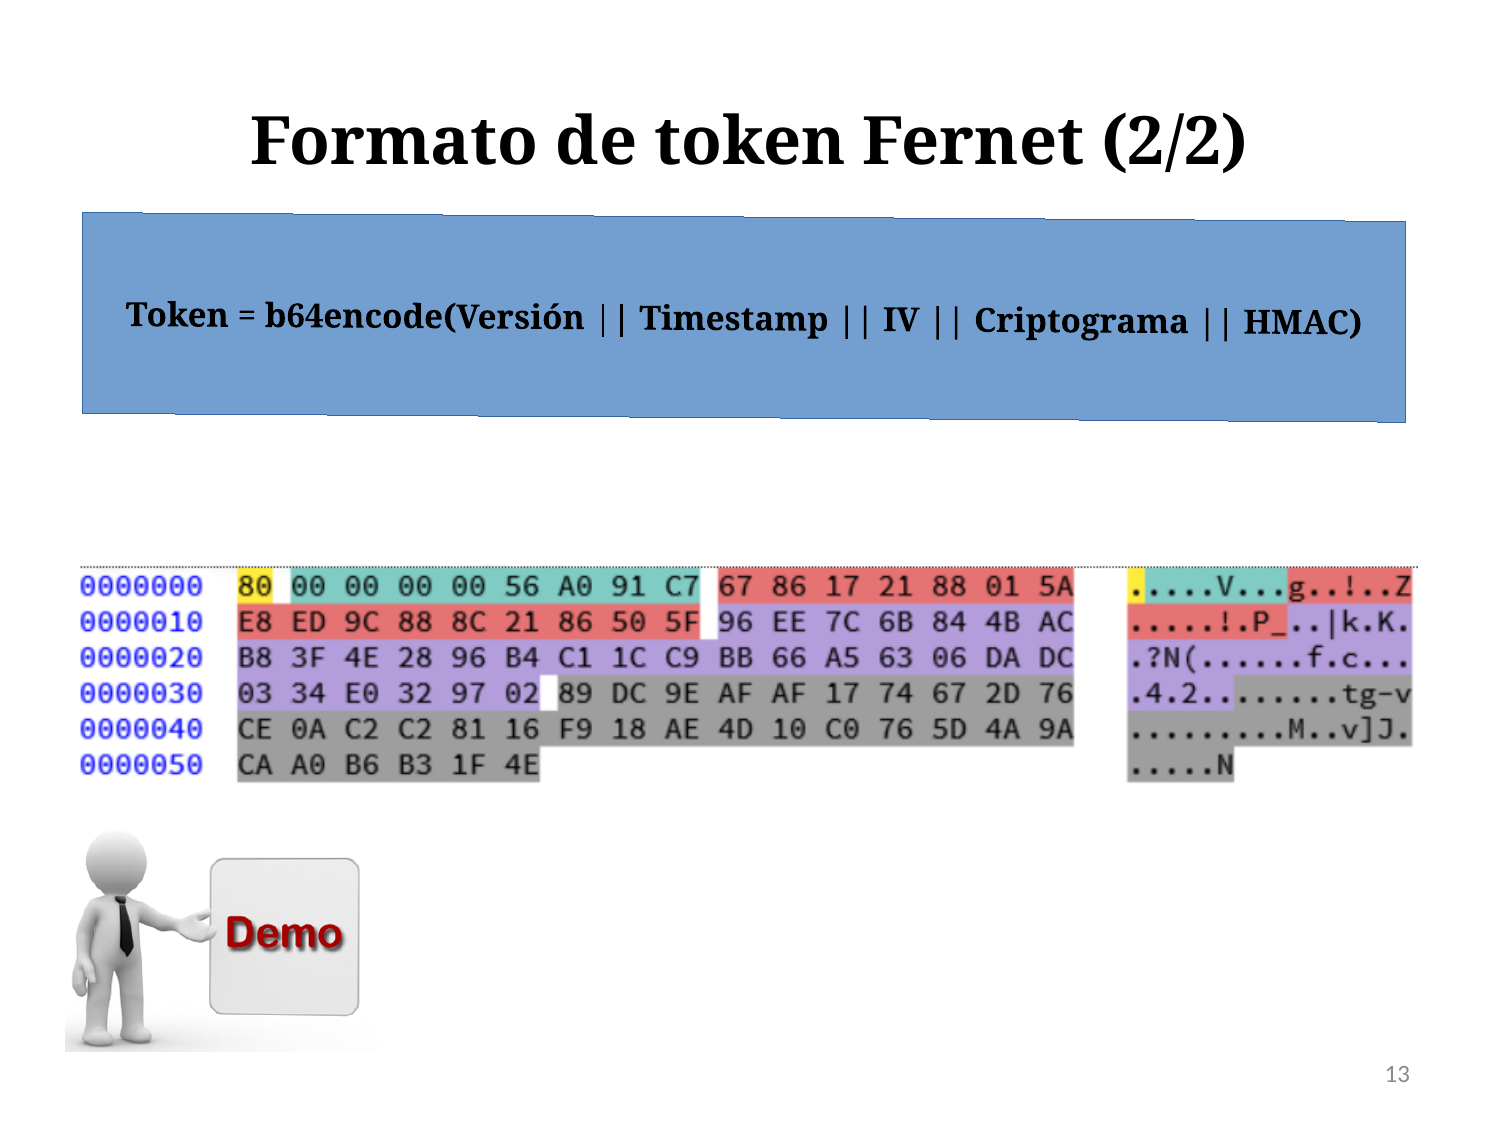

# Formato de token Fernet (2/2)
Token = b64encode(Versión || Timestamp || IV || Criptograma || HMAC)
Luis González Fernández - Cryptography
13